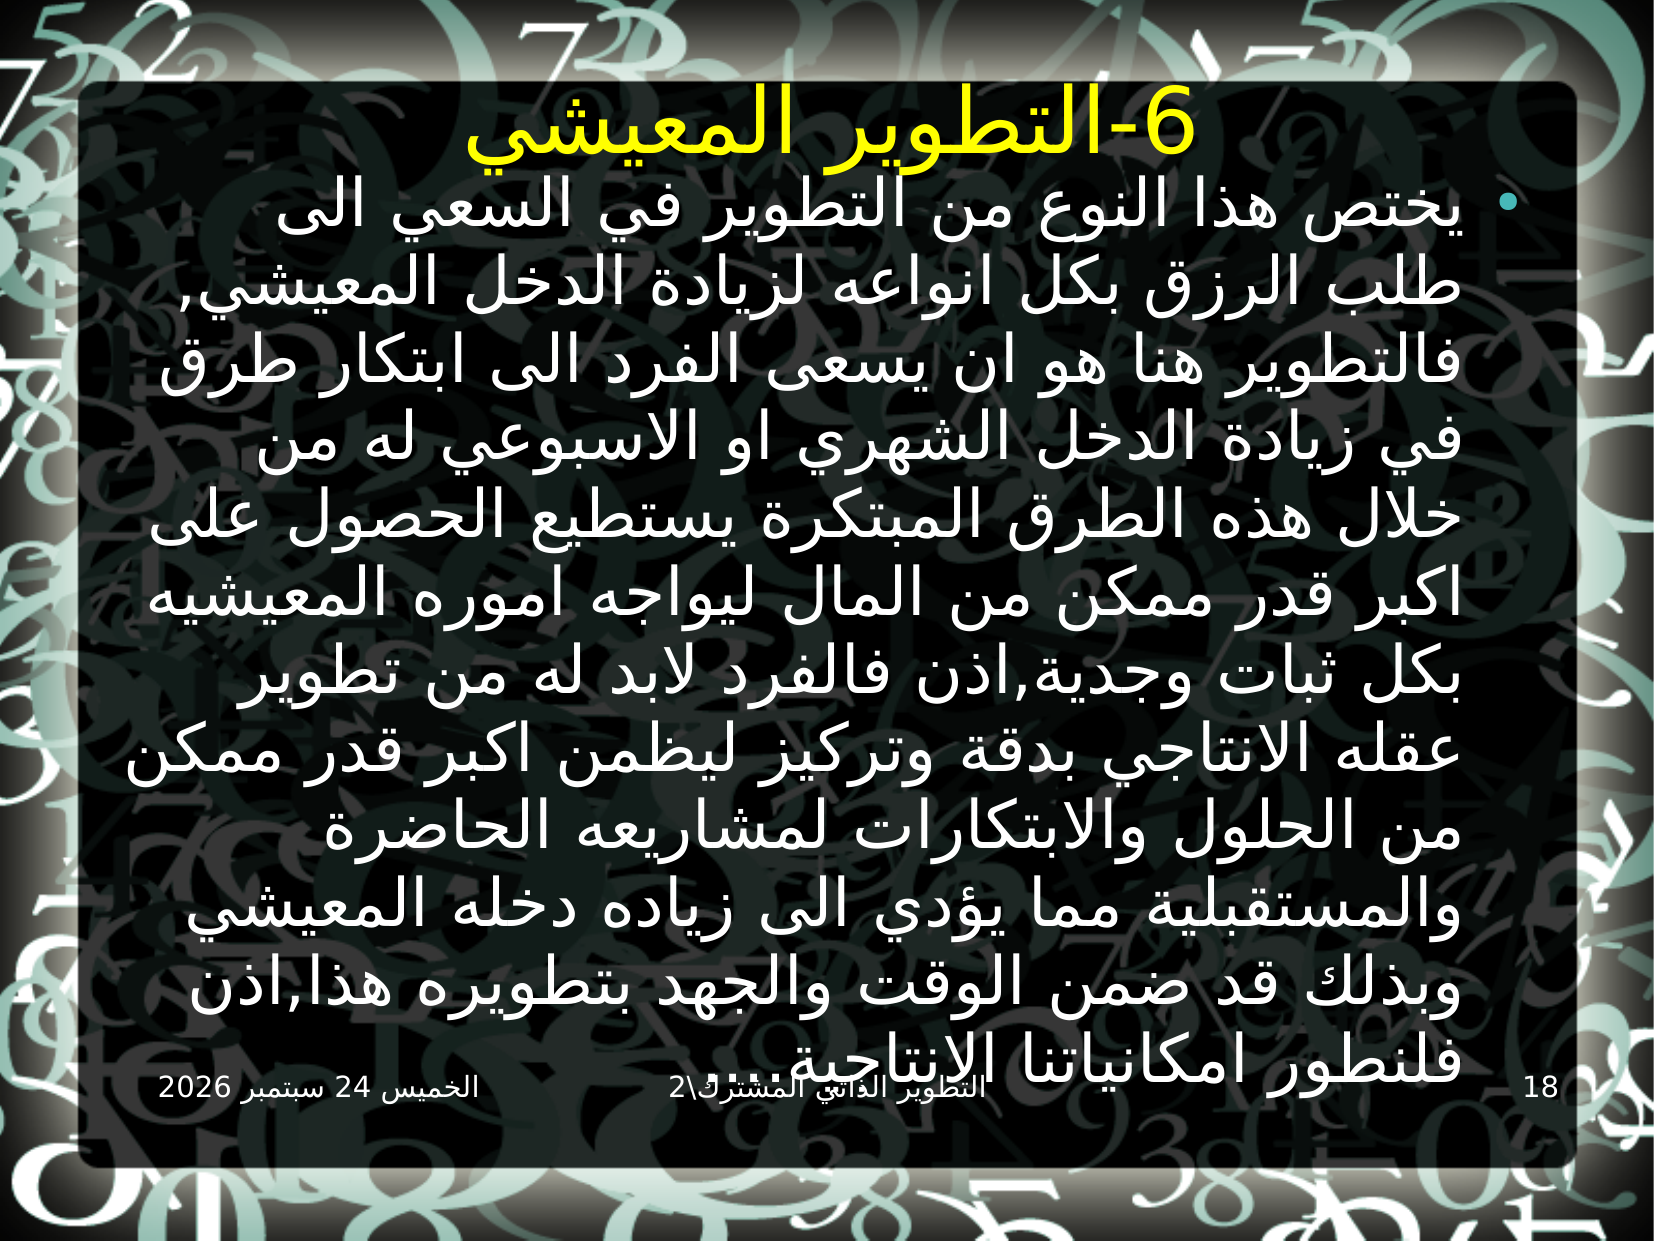

# 6-التطوير المعيشي
يختص هذا النوع من التطوير في السعي الى طلب الرزق بكل انواعه لزيادة الدخل المعيشي, فالتطوير هنا هو ان يسعى الفرد الى ابتكار طرق في زيادة الدخل الشهري او الاسبوعي له من خلال هذه الطرق المبتكرة يستطيع الحصول على اكبر قدر ممكن من المال ليواجه اموره المعيشيه بكل ثبات وجدية,اذن فالفرد لابد له من تطوير عقله الانتاجي بدقة وتركيز ليظمن اكبر قدر ممكن من الحلول والابتكارات لمشاريعه الحاضرة والمستقبلية مما يؤدي الى زياده دخله المعيشي وبذلك قد ضمن الوقت والجهد بتطويره هذا,اذن فلنطور امكانياتنا الانتاجية....
التطوير الذاتي المشترك\2
18